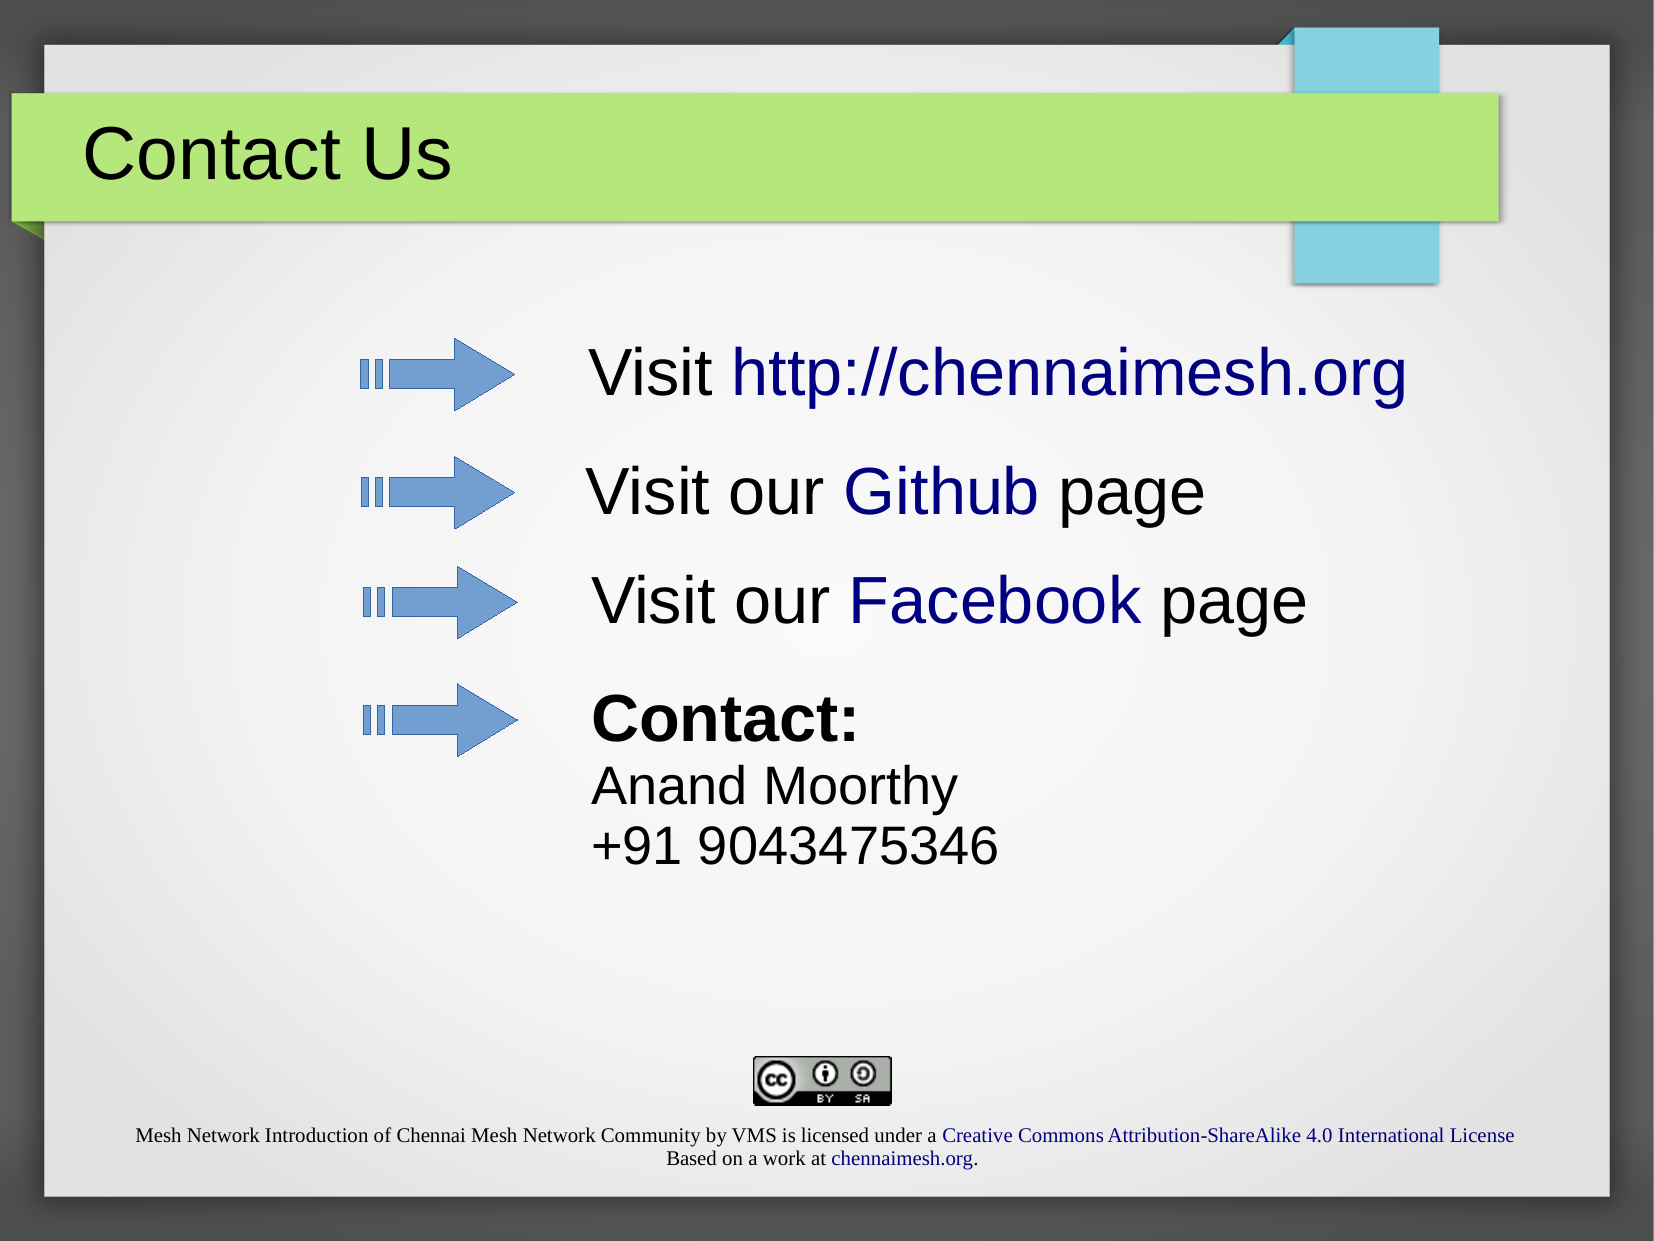

# Contact Us
Visit http://chennaimesh.org
Visit our Github page
Visit our Facebook page
Contact:
Anand Moorthy
+91 9043475346